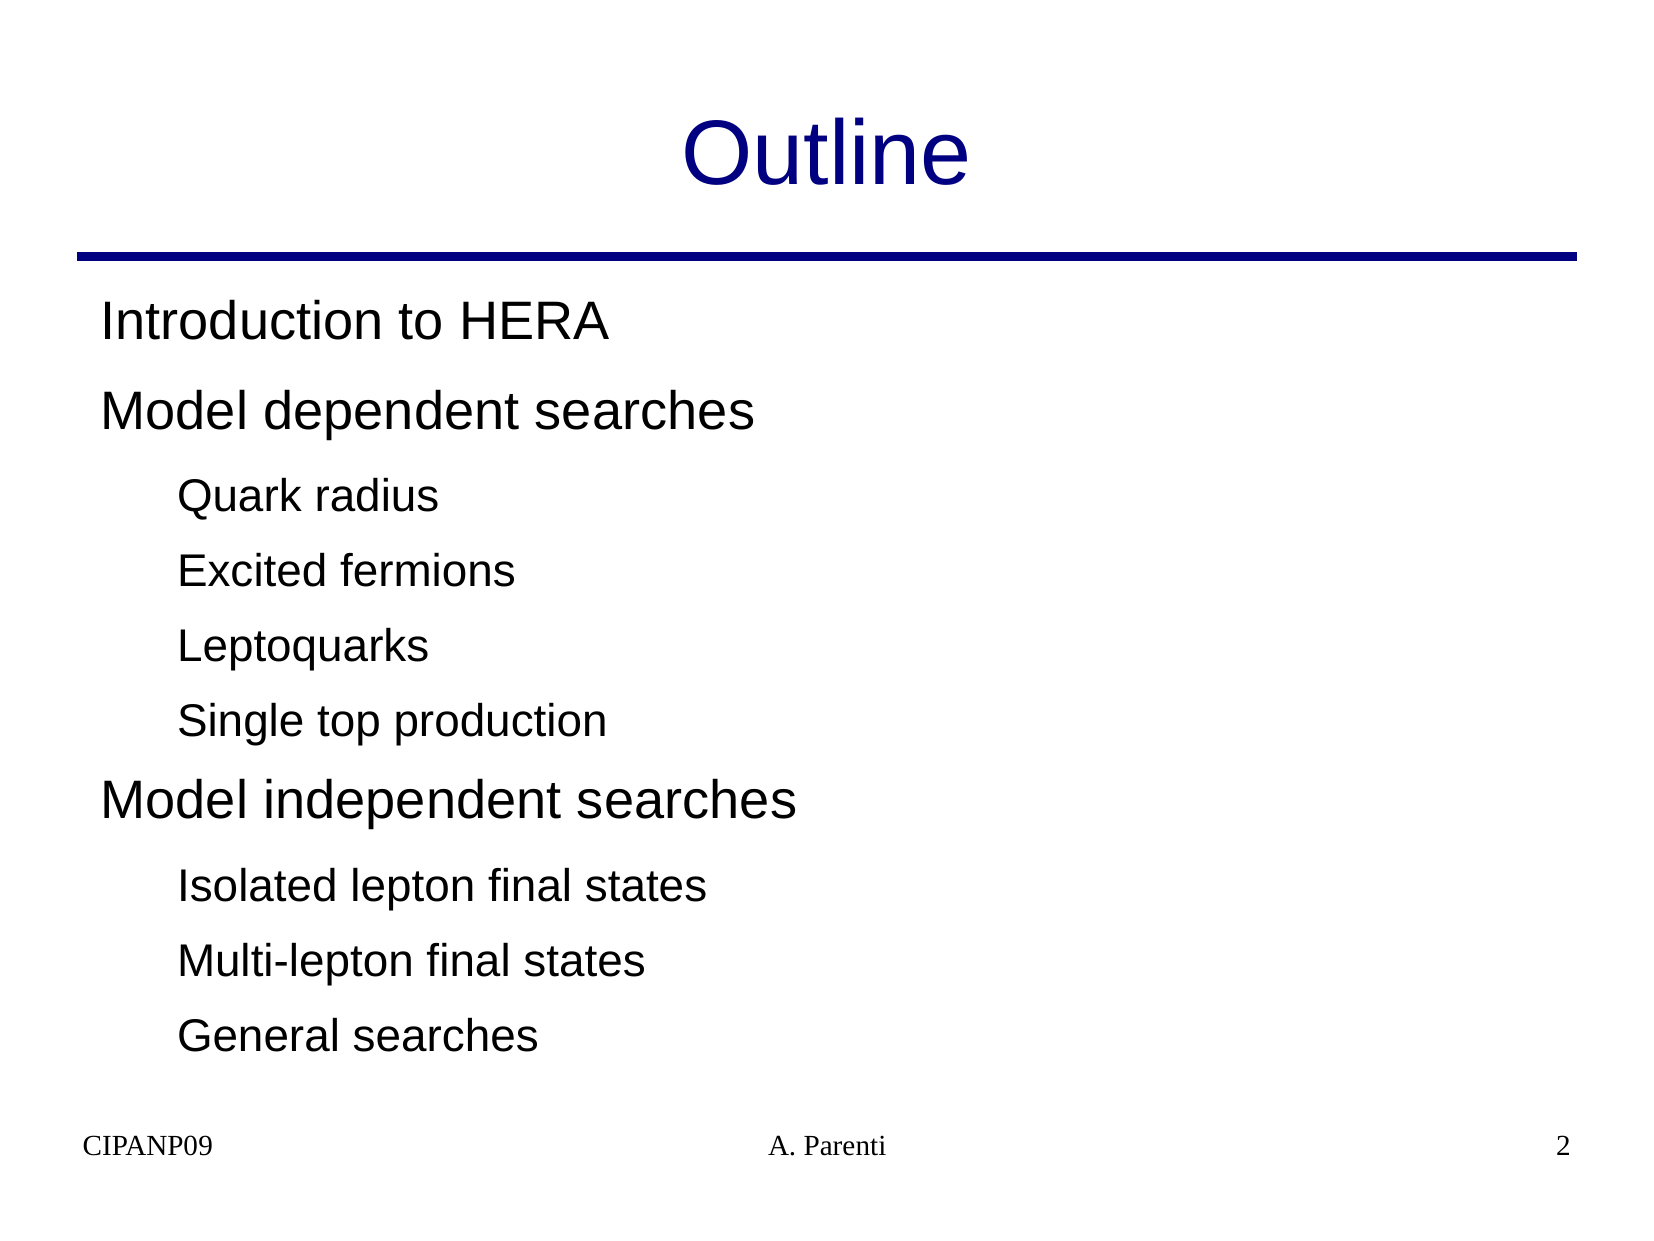

# Outline
Introduction to HERA
Model dependent searches
Quark radius
Excited fermions
Leptoquarks
Single top production
Model independent searches
Isolated lepton final states
Multi-lepton final states
General searches
2